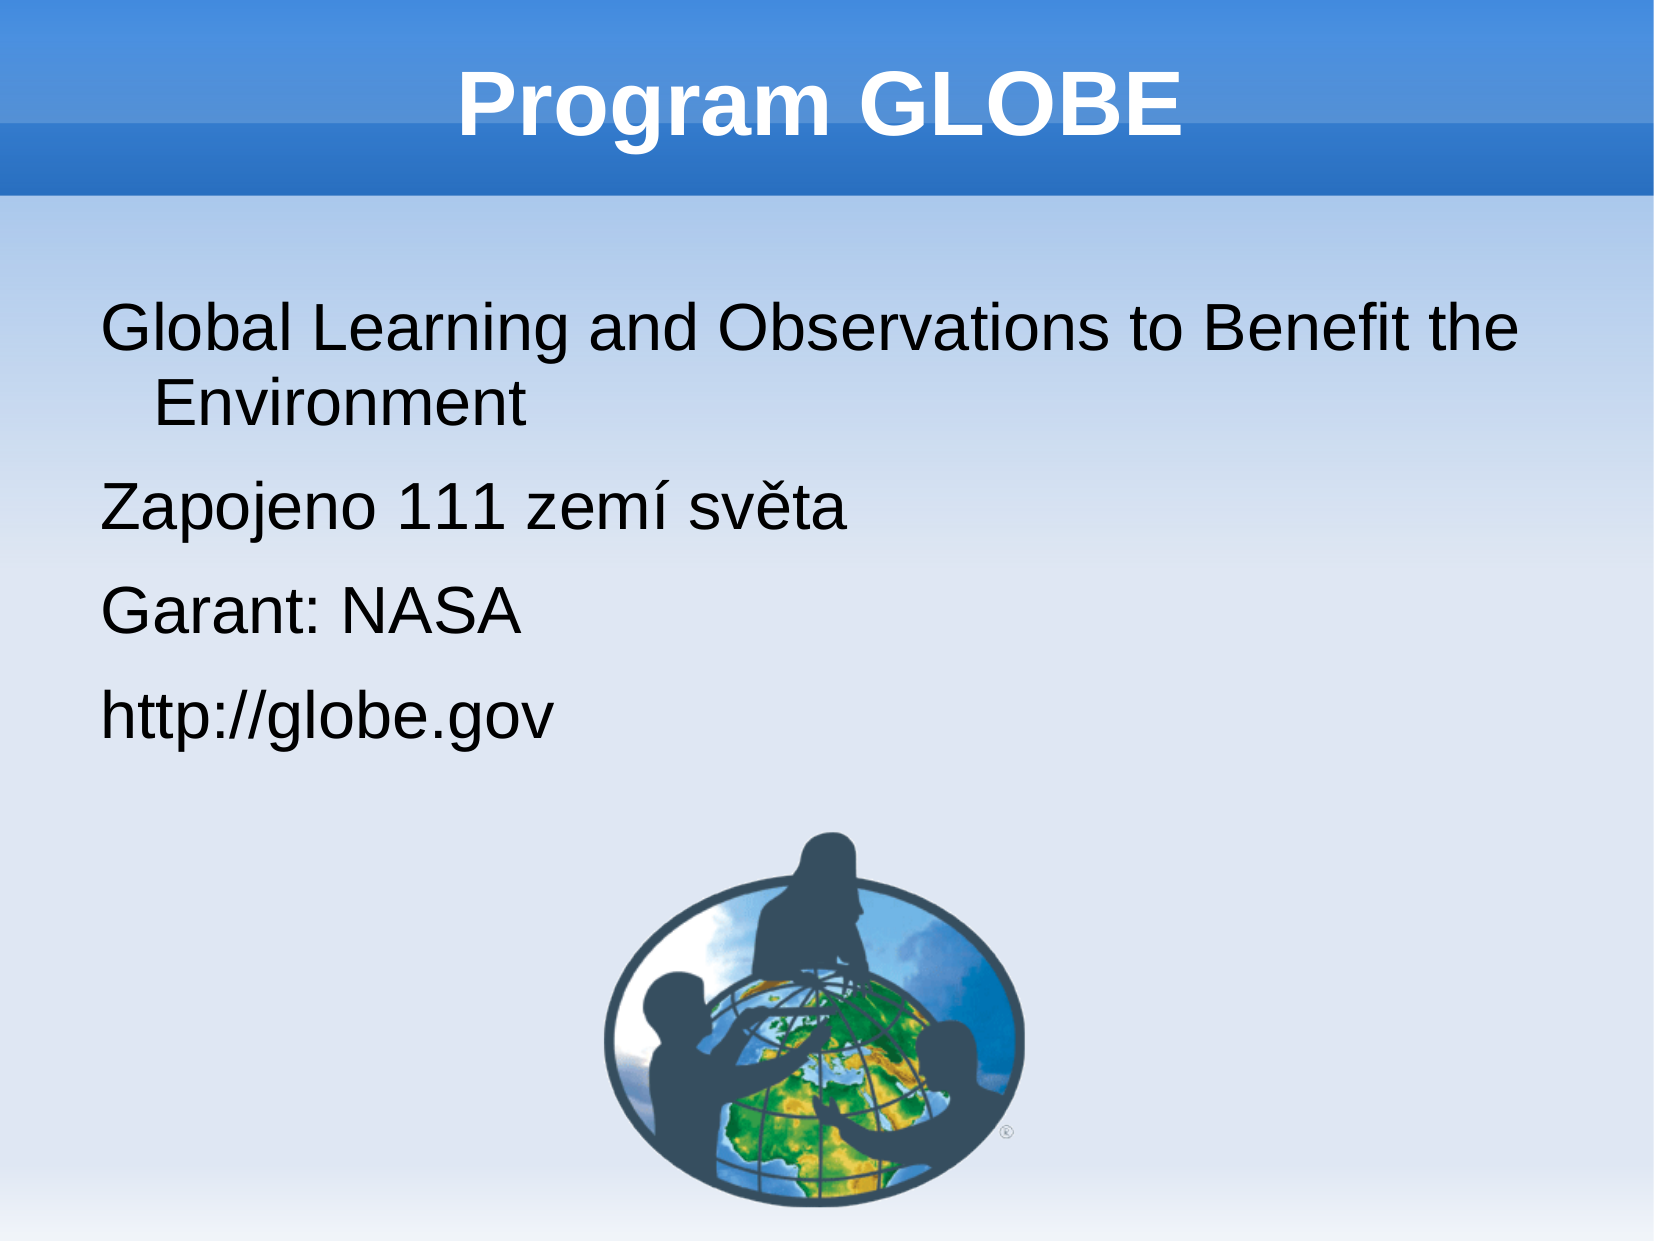

# Program GLOBE
Global Learning and Observations to Benefit the Environment
Zapojeno 111 zemí světa
Garant: NASA
http://globe.gov